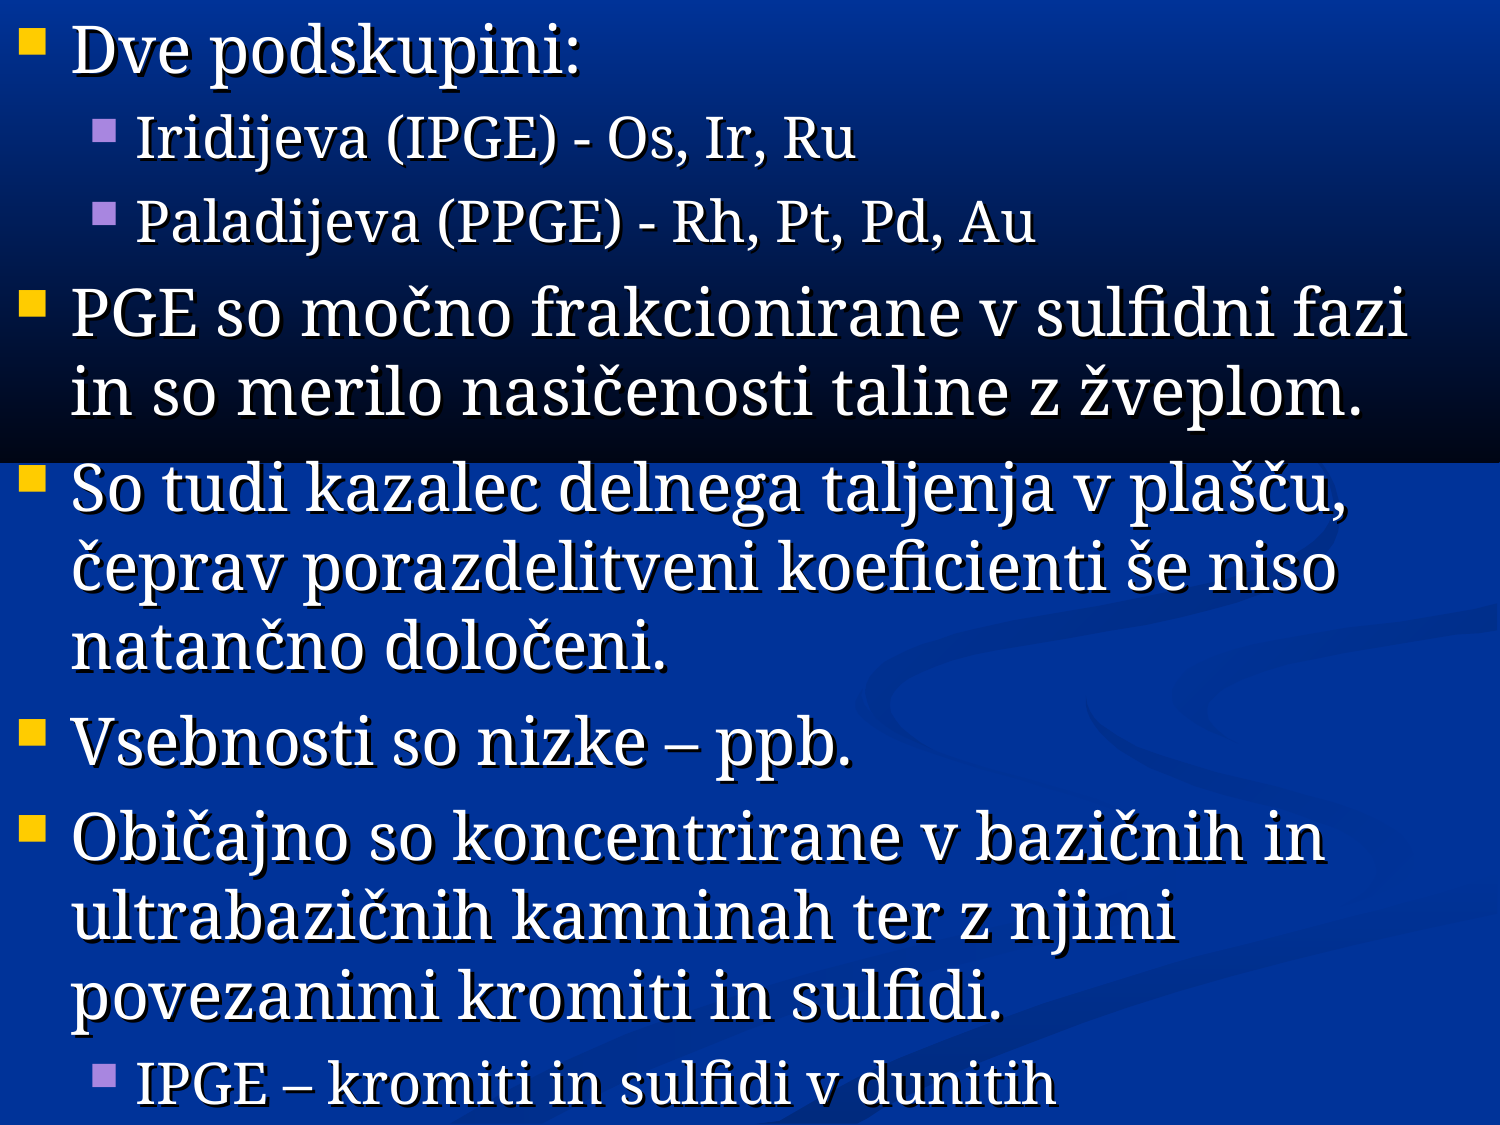

# Dve podskupini:
Iridijeva (IPGE) - Os, Ir, Ru
Paladijeva (PPGE) - Rh, Pt, Pd, Au
PGE so močno frakcionirane v sulfidni fazi in so merilo nasičenosti taline z žveplom.
So tudi kazalec delnega taljenja v plašču, čeprav porazdelitveni koeficienti še niso natančno določeni.
Vsebnosti so nizke – ppb.
Običajno so koncentrirane v bazičnih in ultrabazičnih kamninah ter z njimi povezanimi kromiti in sulfidi.
IPGE – kromiti in sulfidi v dunitih
PPGE – sulfidi Fe, Ni in Cu v noritih, gabbrih in dunitih.
Analiziramo jih z NAA.